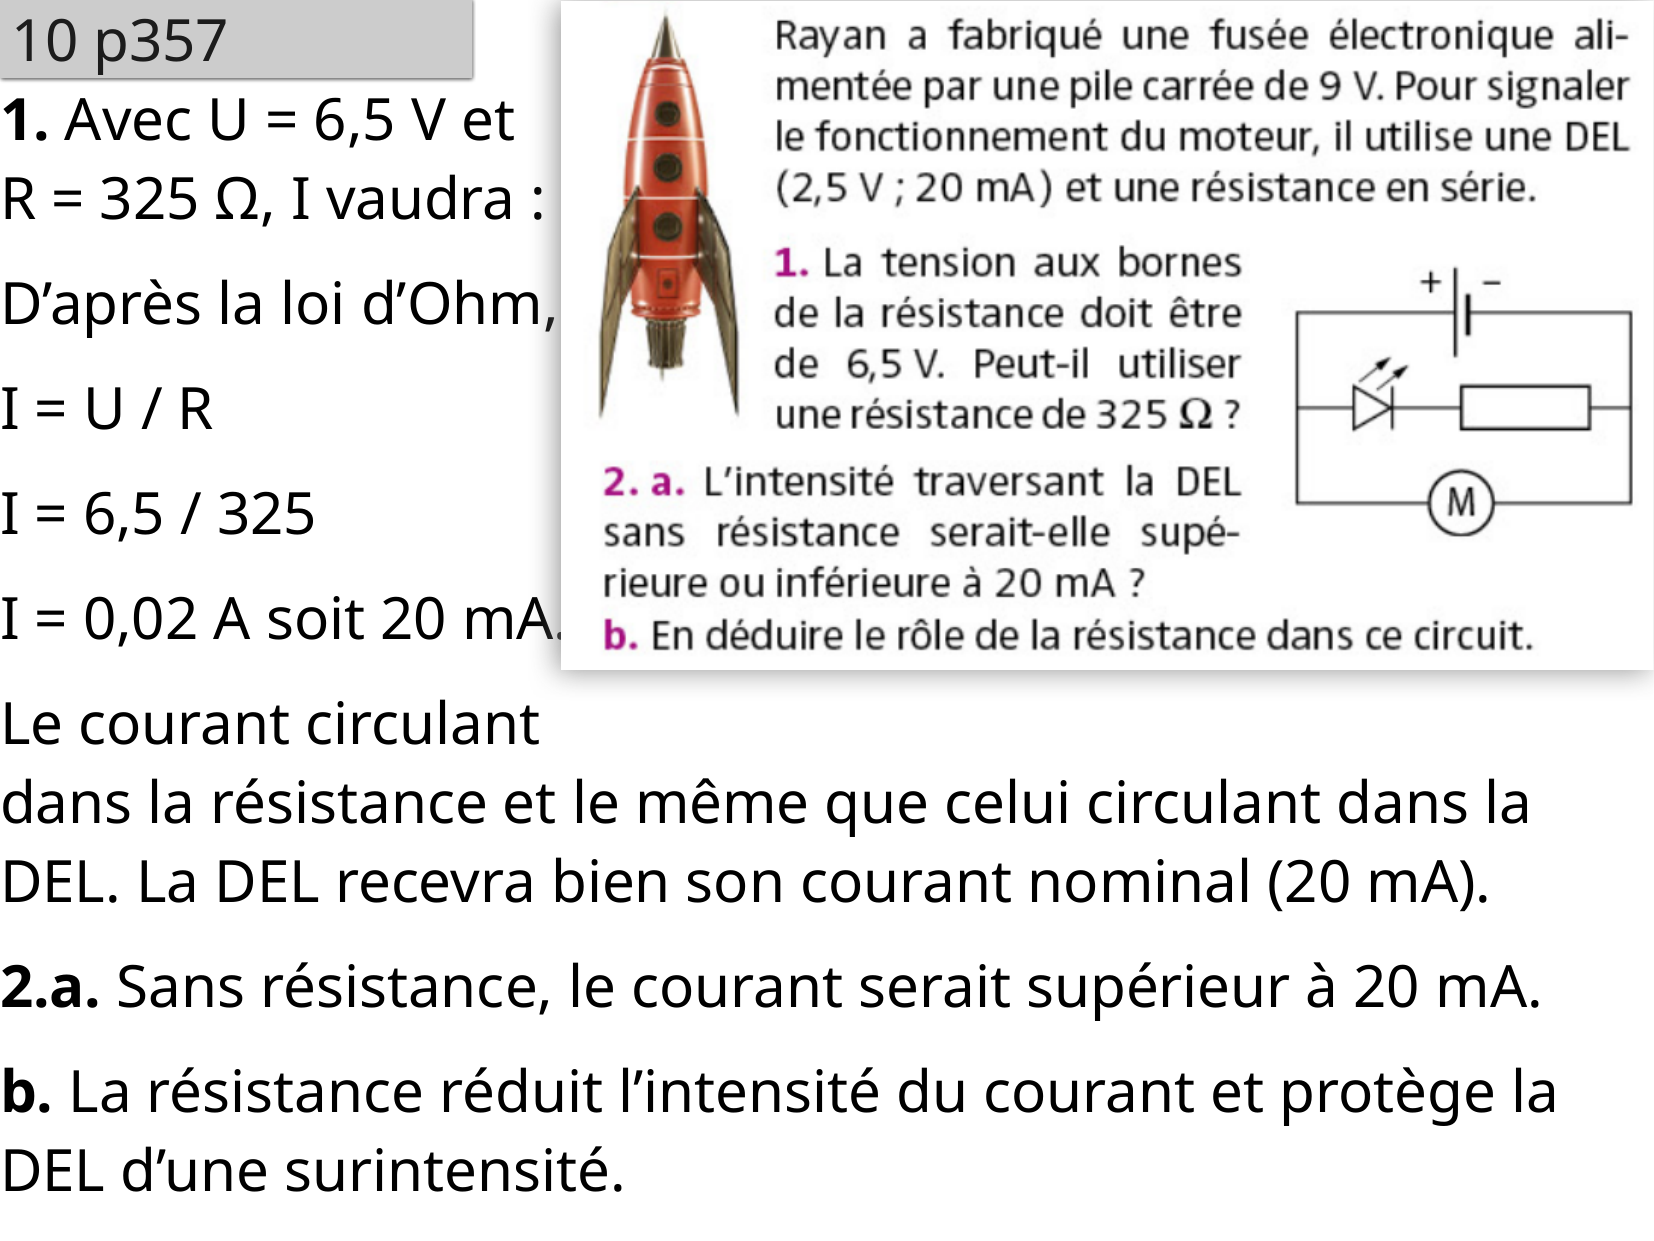

# 10 p357
1. Avec U = 6,5 V et
R = 325 Ω, I vaudra :
D’après la loi d’Ohm,
I = U / R
I = 6,5 / 325
I = 0,02 A soit 20 mA.
Le courant circulant
dans la résistance et le même que celui circulant dans la DEL. La DEL recevra bien son courant nominal (20 mA).
2.a. Sans résistance, le courant serait supérieur à 20 mA.
b. La résistance réduit l’intensité du courant et protège la DEL d’une surintensité.